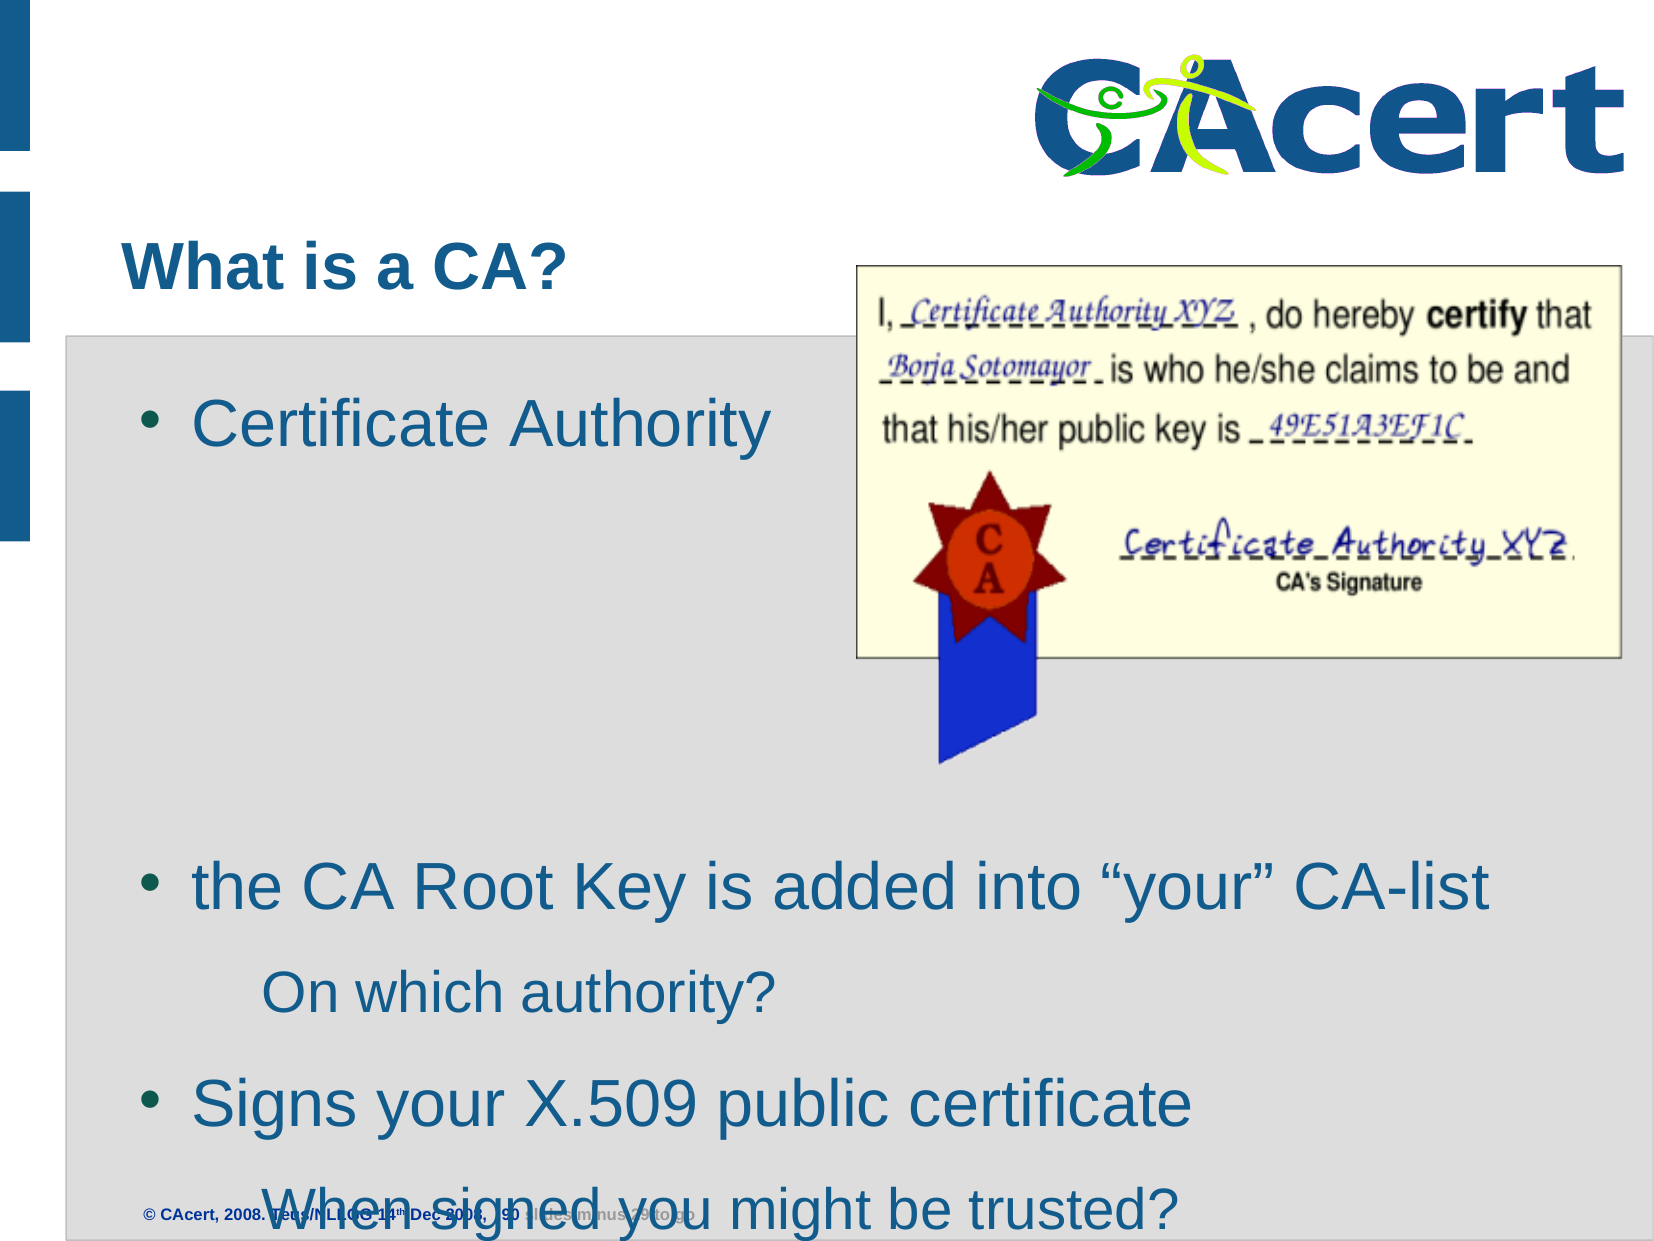

# What is a CA?
Certificate Authority
the CA Root Key is added into “your” CA-list
On which authority?
Signs your X.509 public certificate
When signed you might be trusted?